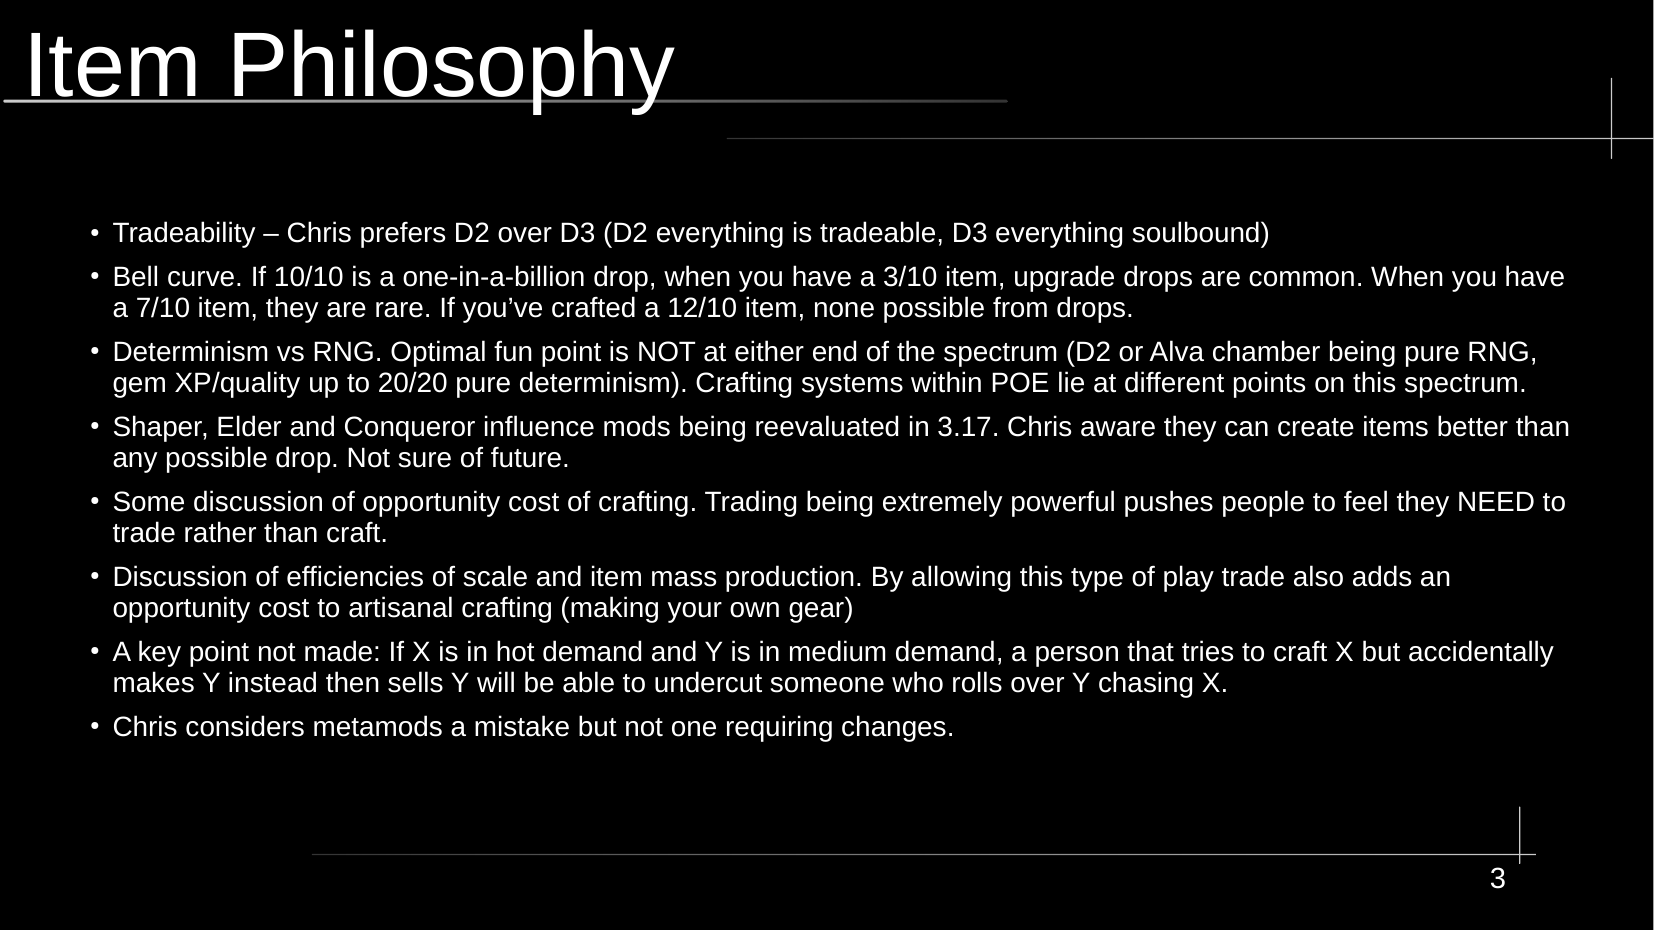

# Item Philosophy
Tradeability – Chris prefers D2 over D3 (D2 everything is tradeable, D3 everything soulbound)
Bell curve. If 10/10 is a one-in-a-billion drop, when you have a 3/10 item, upgrade drops are common. When you have a 7/10 item, they are rare. If you’ve crafted a 12/10 item, none possible from drops.
Determinism vs RNG. Optimal fun point is NOT at either end of the spectrum (D2 or Alva chamber being pure RNG, gem XP/quality up to 20/20 pure determinism). Crafting systems within POE lie at different points on this spectrum.
Shaper, Elder and Conqueror influence mods being reevaluated in 3.17. Chris aware they can create items better than any possible drop. Not sure of future.
Some discussion of opportunity cost of crafting. Trading being extremely powerful pushes people to feel they NEED to trade rather than craft.
Discussion of efficiencies of scale and item mass production. By allowing this type of play trade also adds an opportunity cost to artisanal crafting (making your own gear)
A key point not made: If X is in hot demand and Y is in medium demand, a person that tries to craft X but accidentally makes Y instead then sells Y will be able to undercut someone who rolls over Y chasing X.
Chris considers metamods a mistake but not one requiring changes.
3